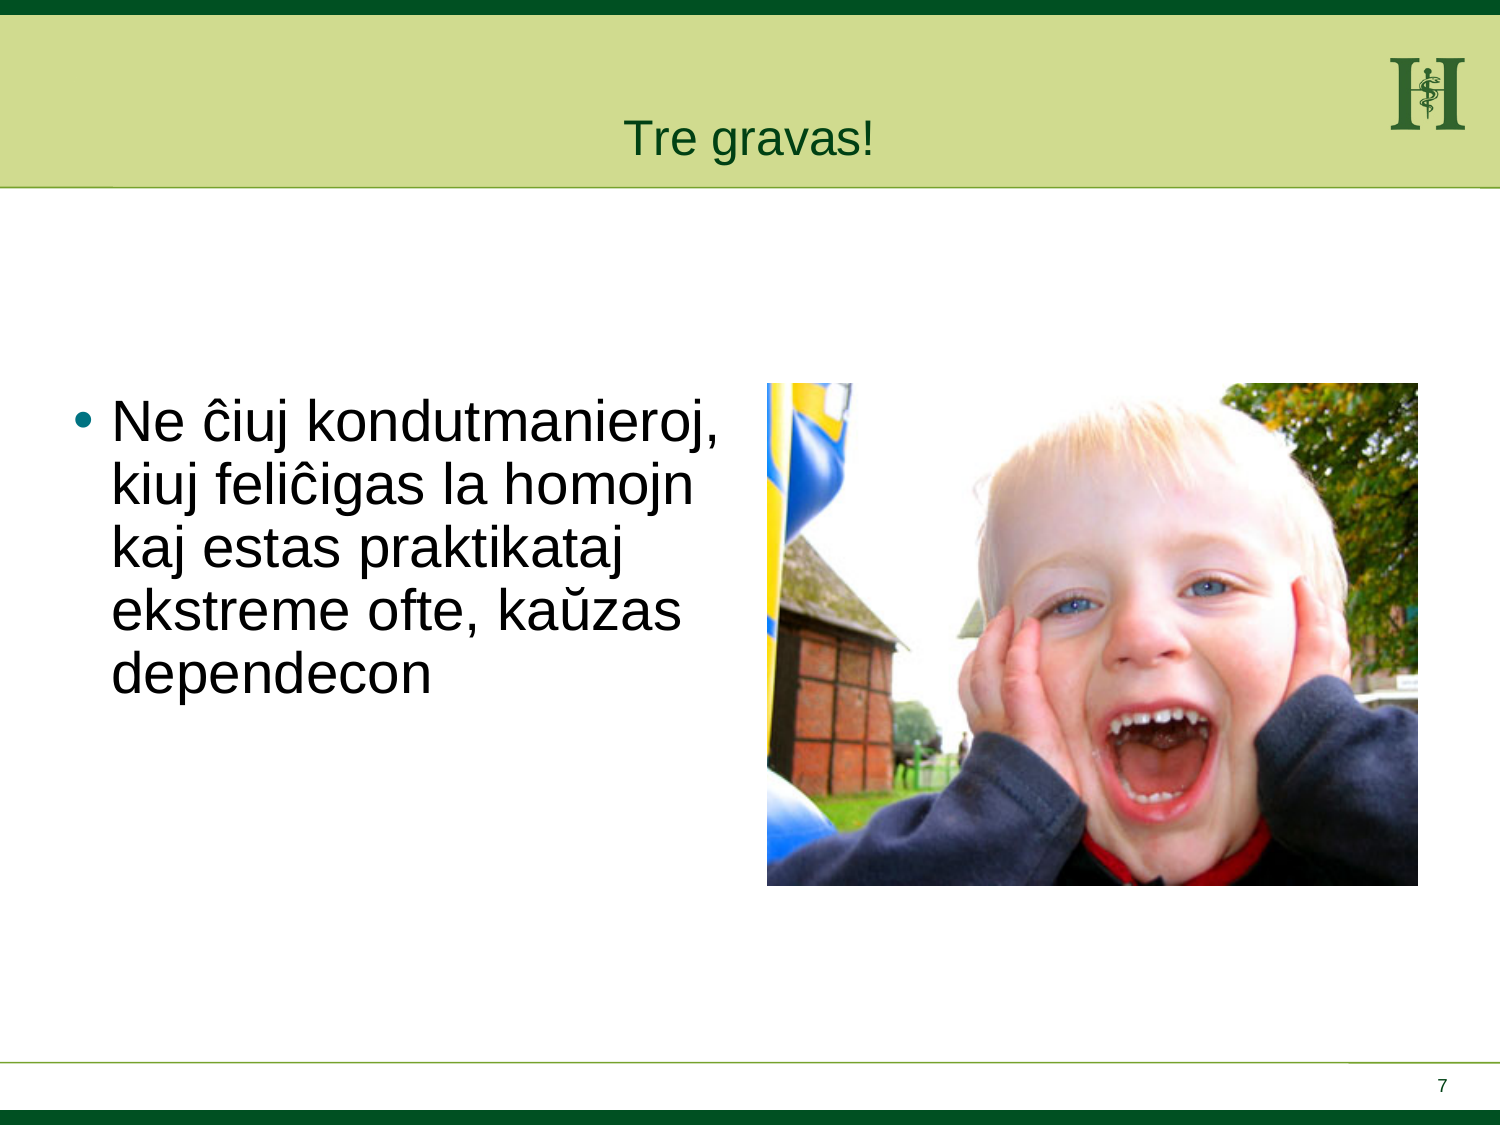

# Tre gravas!
Ne ĉiuj kondutmanieroj, kiuj feliĉigas la homojn kaj estas praktikataj ekstreme ofte, kaŭzas dependecon